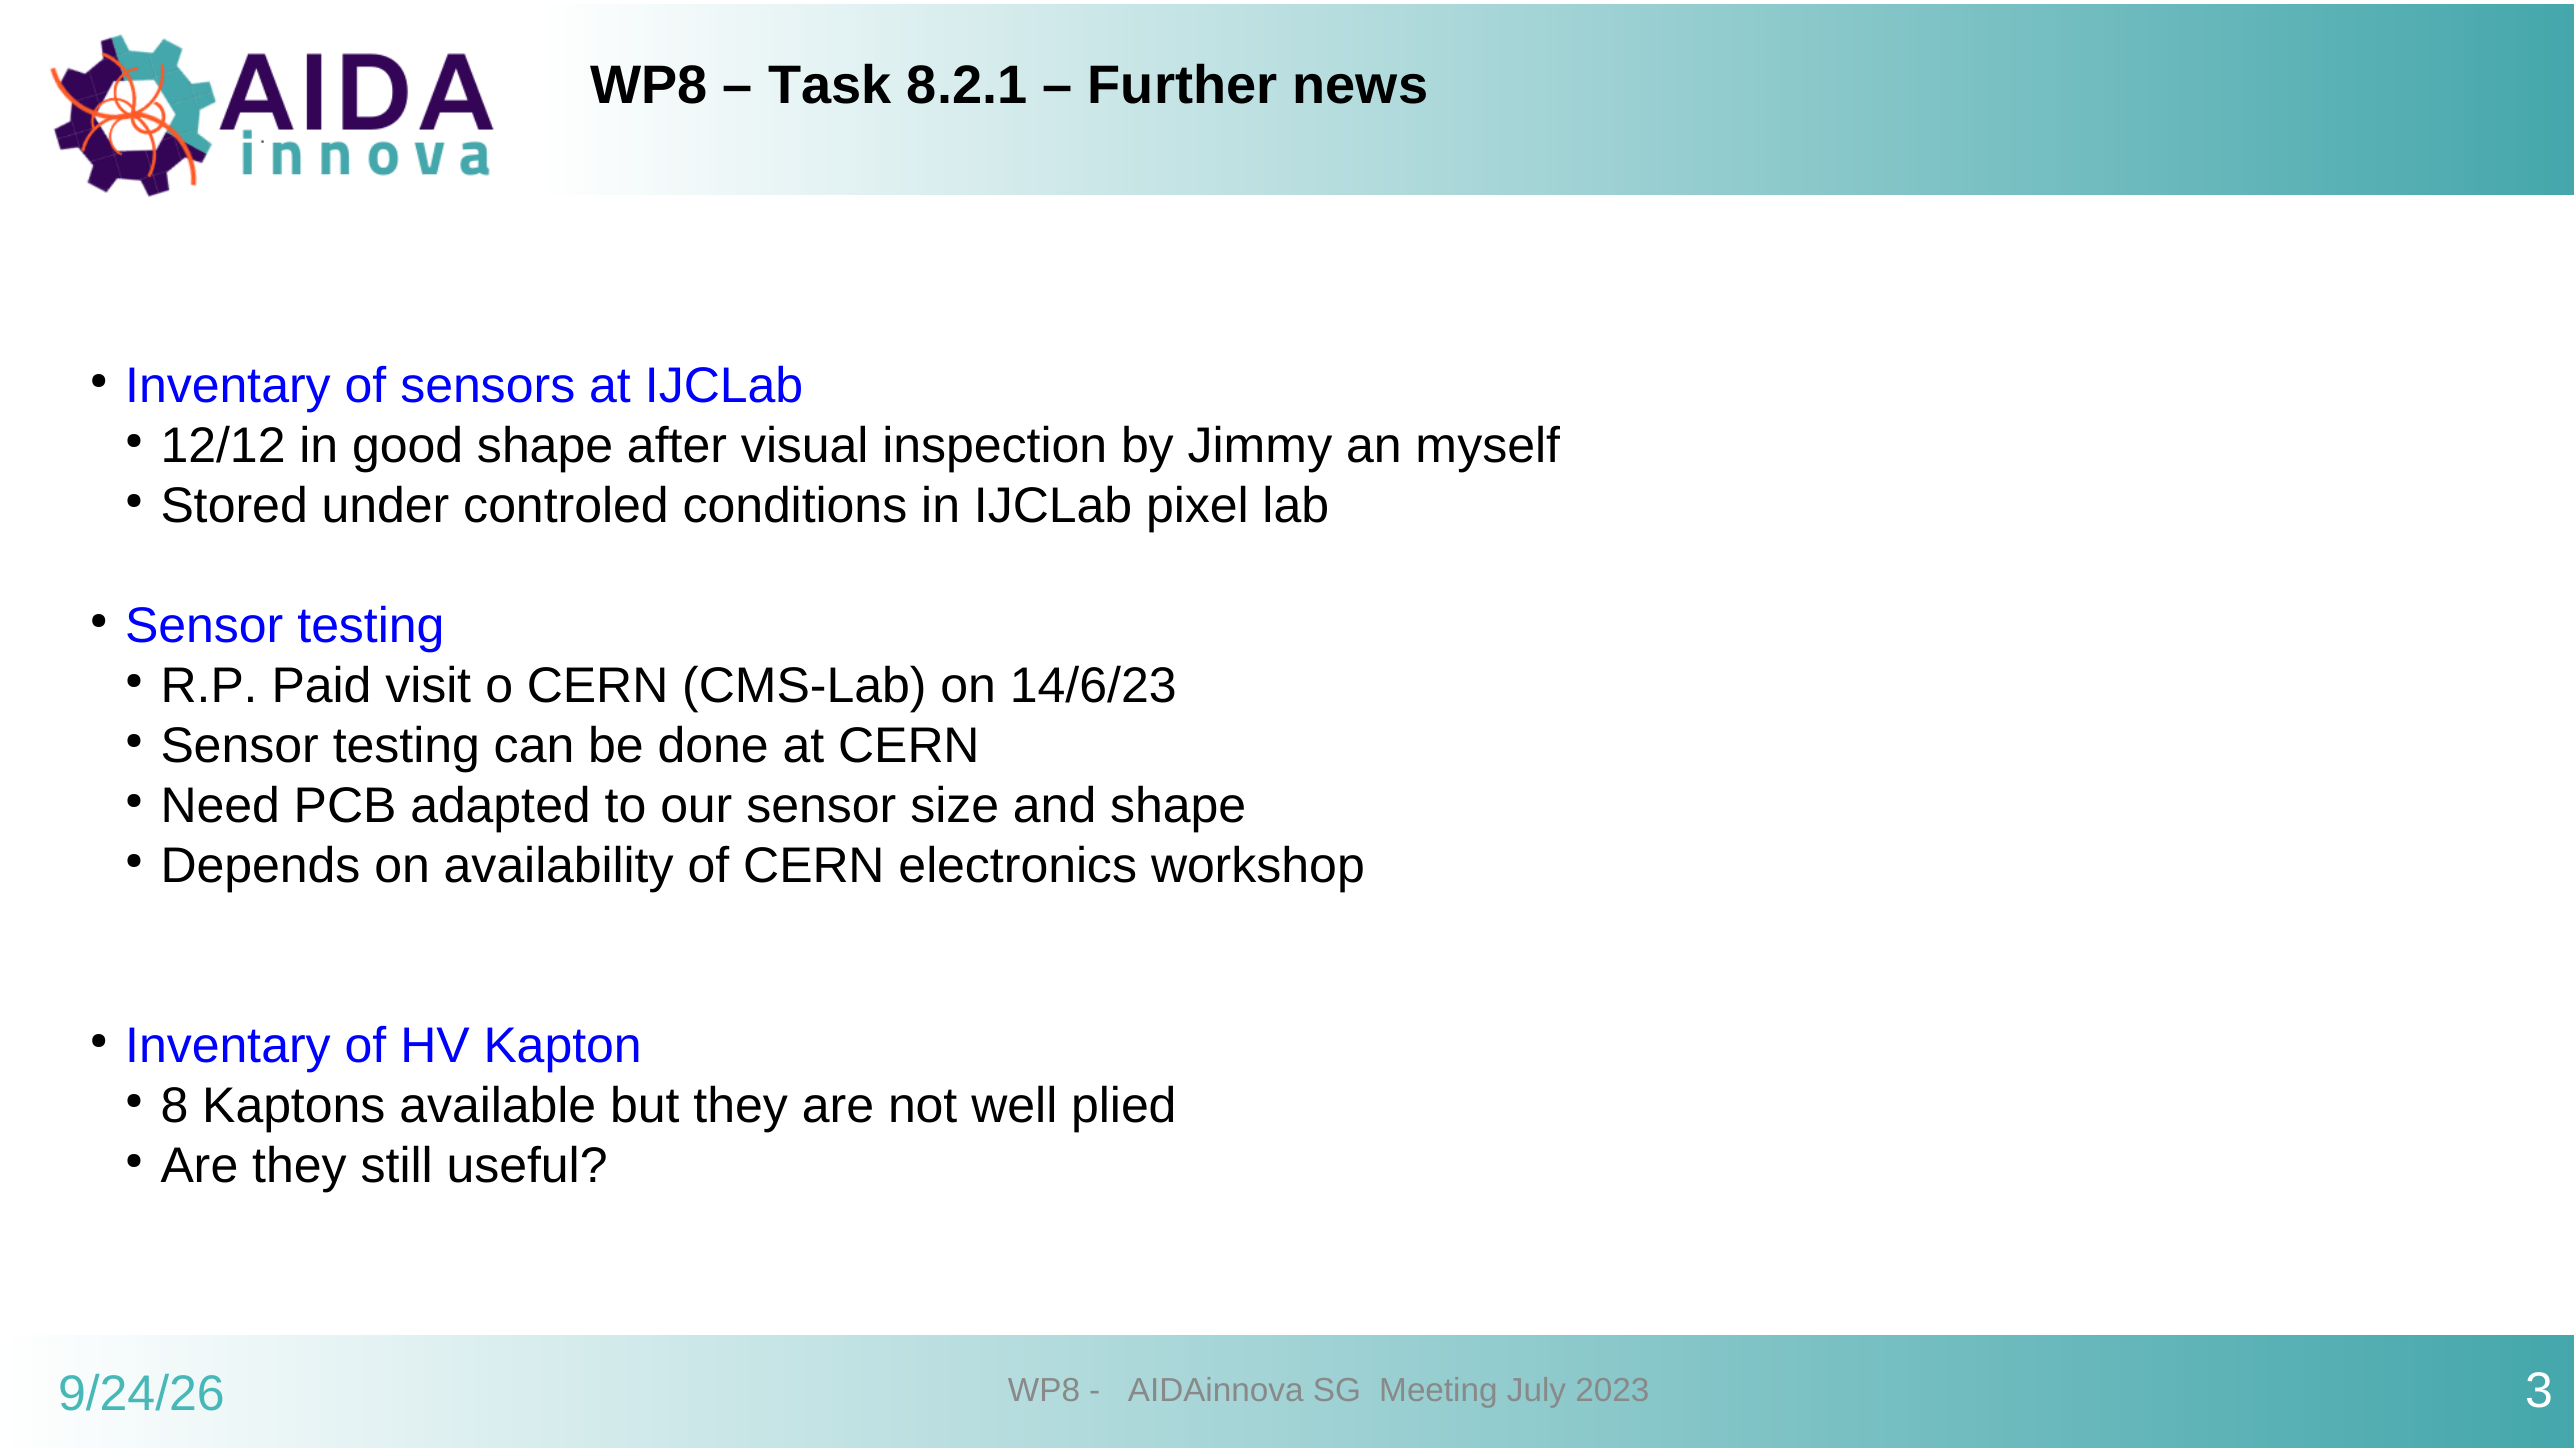

WP8 – Task 8.2.1 – Further news
Inventary of sensors at IJCLab
12/12 in good shape after visual inspection by Jimmy an myself
Stored under controled conditions in IJCLab pixel lab
Sensor testing
R.P. Paid visit o CERN (CMS-Lab) on 14/6/23
Sensor testing can be done at CERN
Need PCB adapted to our sensor size and shape
Depends on availability of CERN electronics workshop
Inventary of HV Kapton
8 Kaptons available but they are not well plied
Are they still useful?